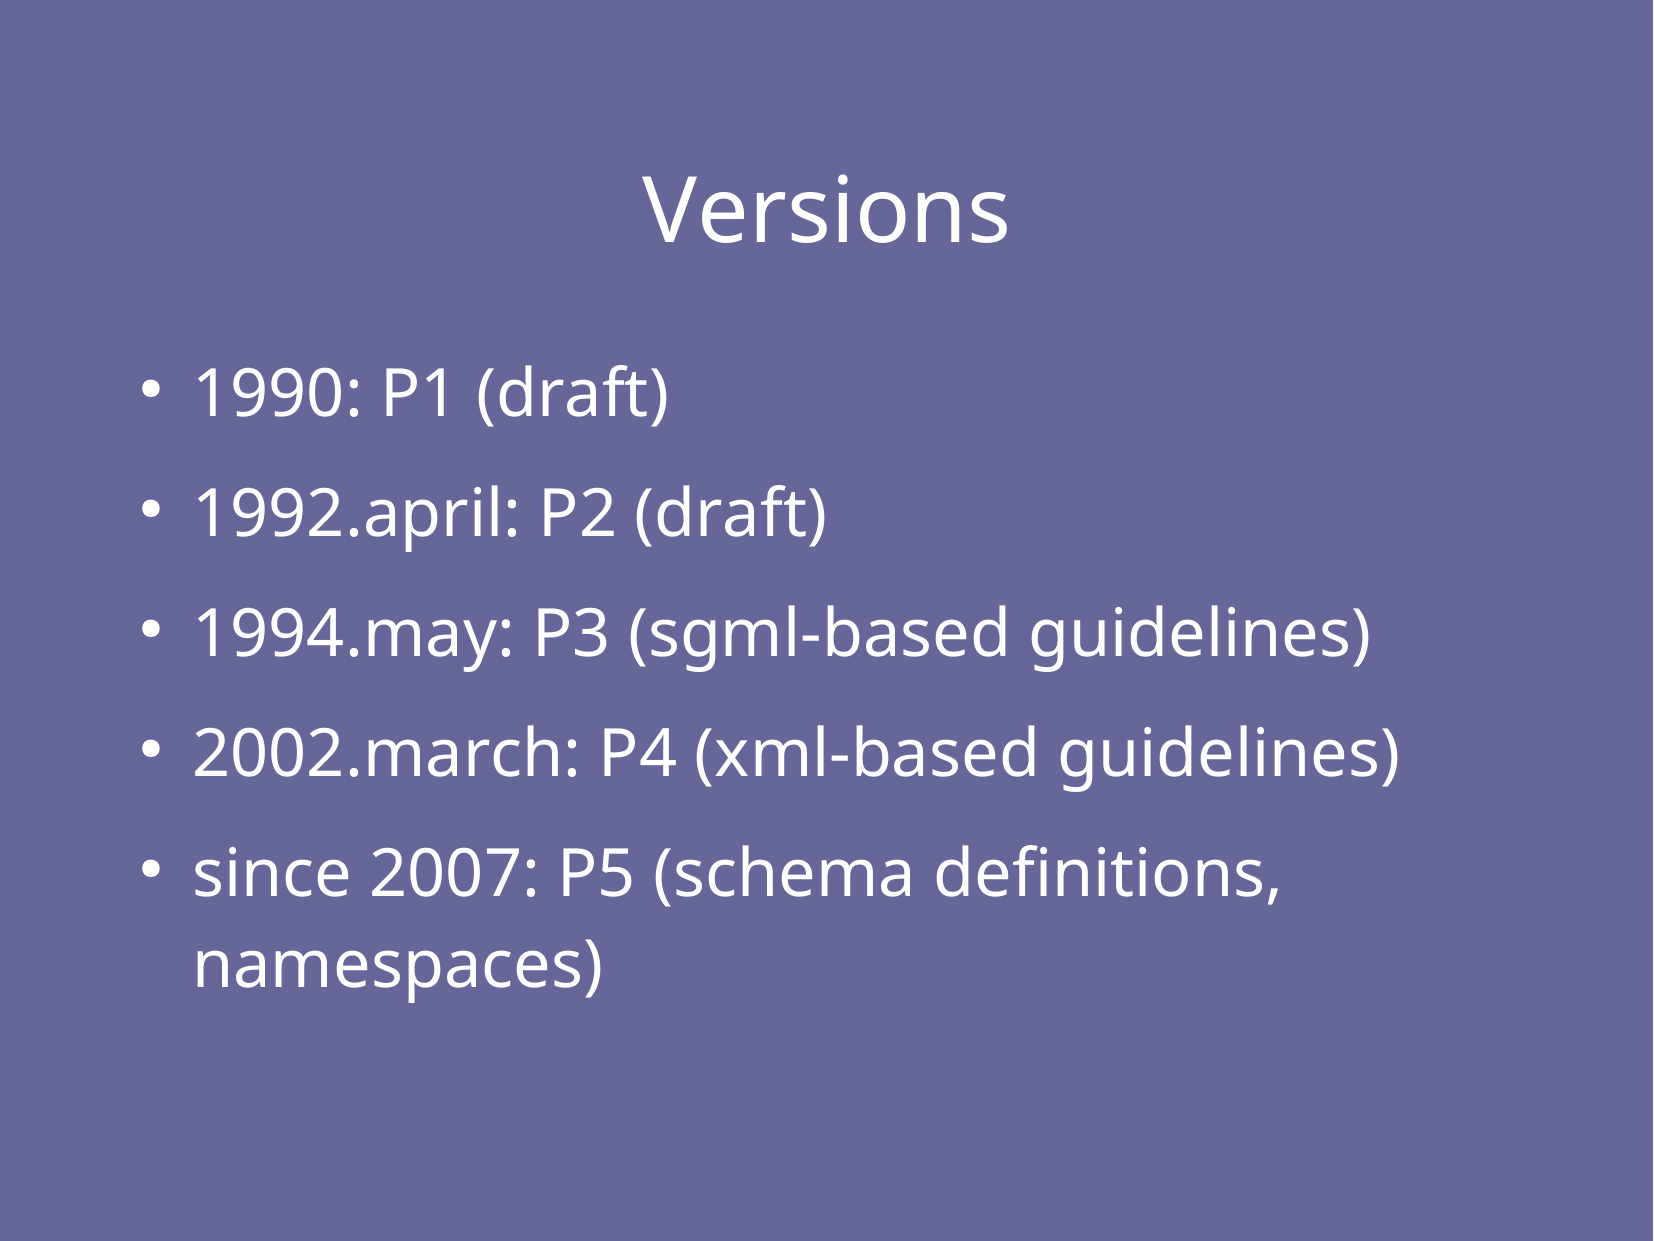

# Versions
1990: P1 (draft)
1992.april: P2 (draft)
1994.may: P3 (sgml-based guidelines)
2002.march: P4 (xml-based guidelines)
since 2007: P5 (schema definitions, namespaces)